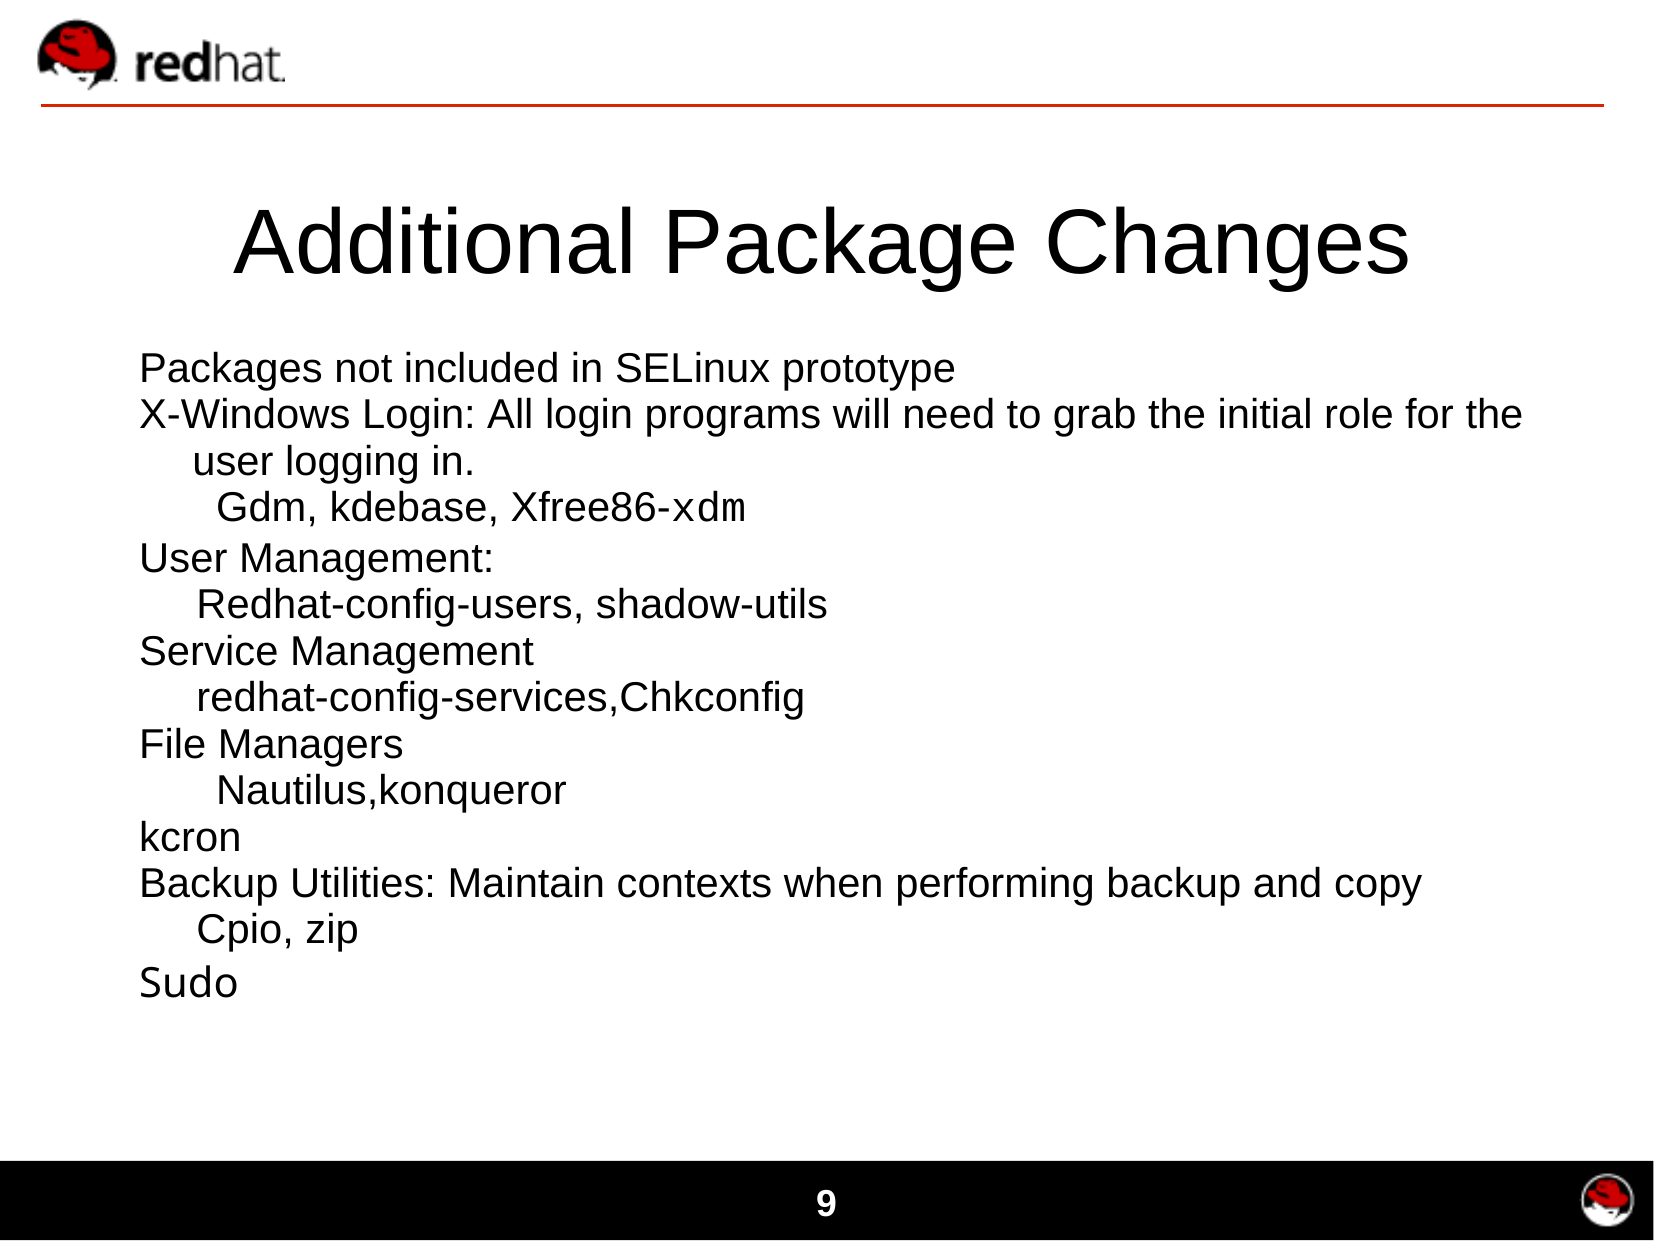

Additional Package Changes
# Packages not included in SELinux prototype
X-Windows Login: All login programs will need to grab the initial role for the user logging in.
Gdm, kdebase, Xfree86-xdm
User Management:
Redhat-config-users, shadow-utils
Service Management
redhat-config-services,Chkconfig
File Managers
Nautilus,konqueror
kcron
Backup Utilities: Maintain contexts when performing backup and copy
Cpio, zip
Sudo